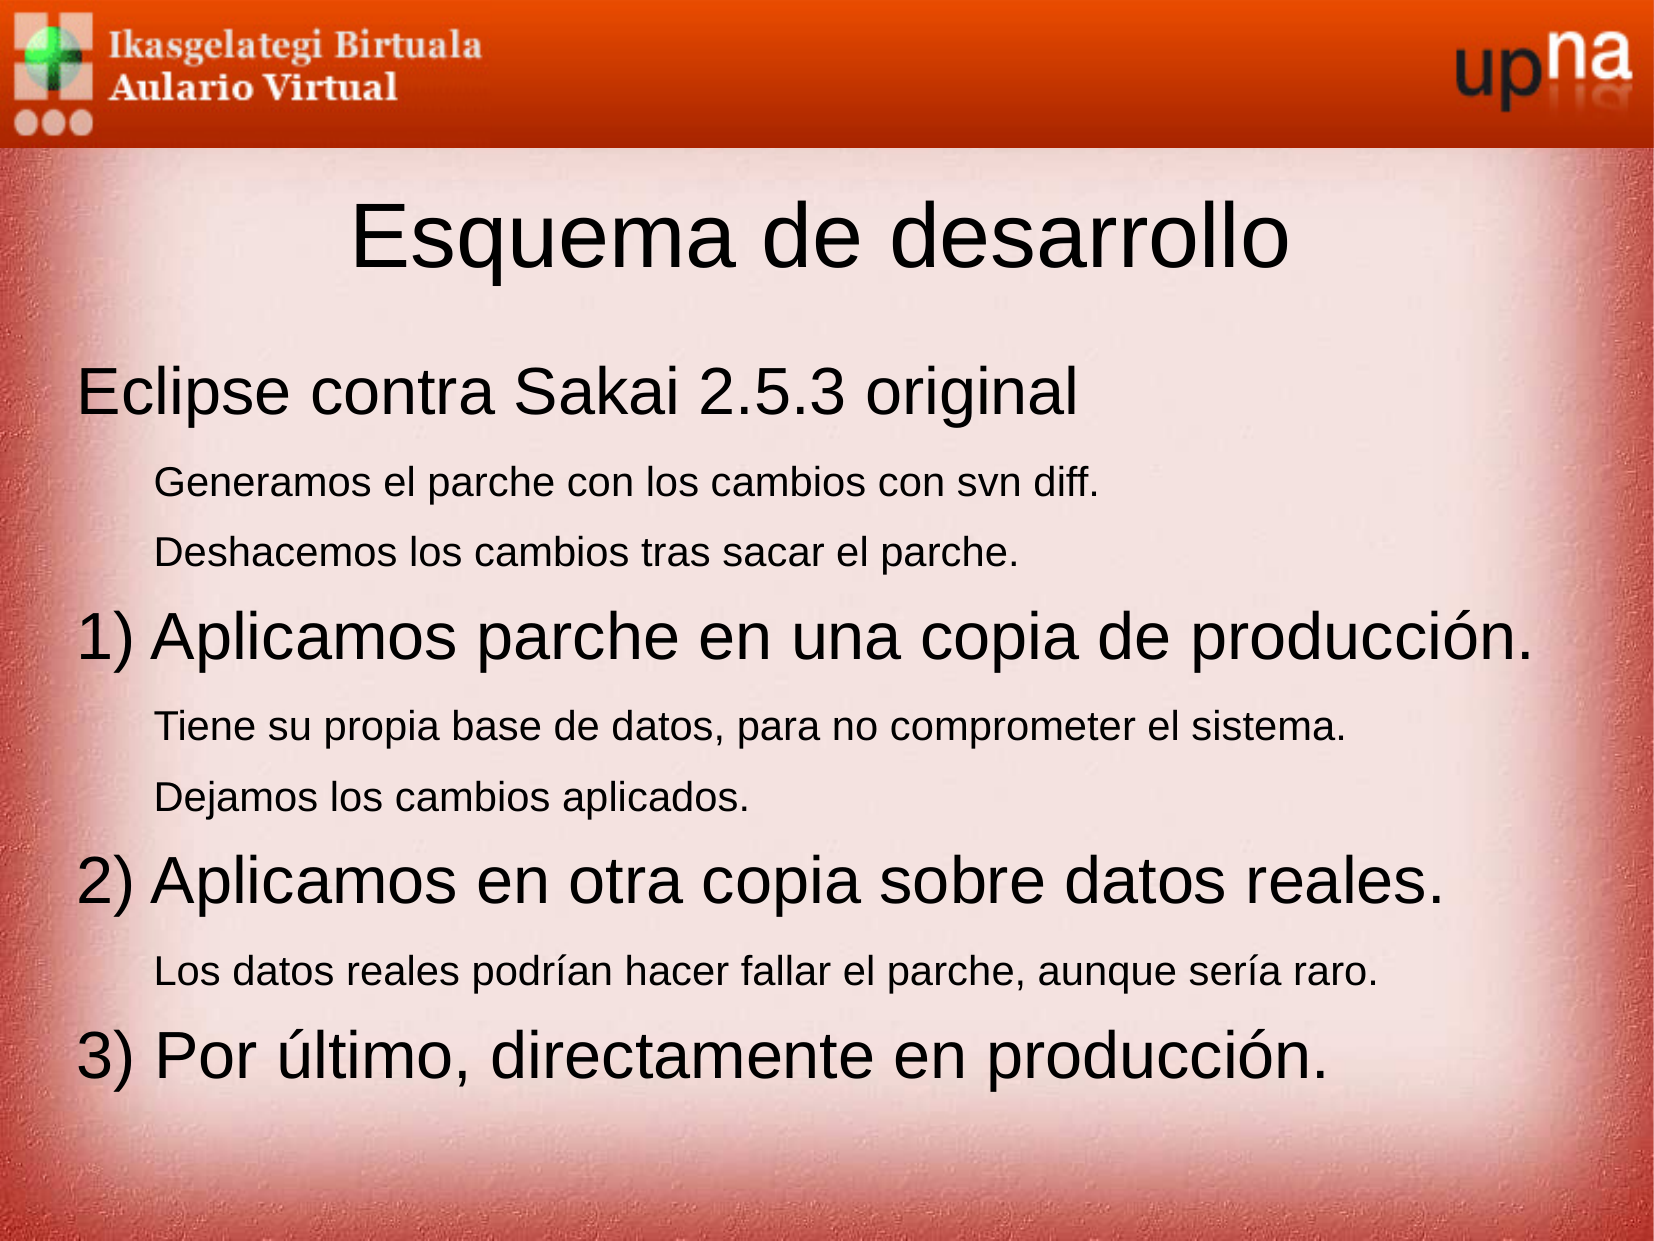

# Esquema de desarrollo
Eclipse contra Sakai 2.5.3 original
Generamos el parche con los cambios con svn diff.
Deshacemos los cambios tras sacar el parche.
1) Aplicamos parche en una copia de producción.
Tiene su propia base de datos, para no comprometer el sistema.
Dejamos los cambios aplicados.
2) Aplicamos en otra copia sobre datos reales.
Los datos reales podrían hacer fallar el parche, aunque sería raro.
3) Por último, directamente en producción.